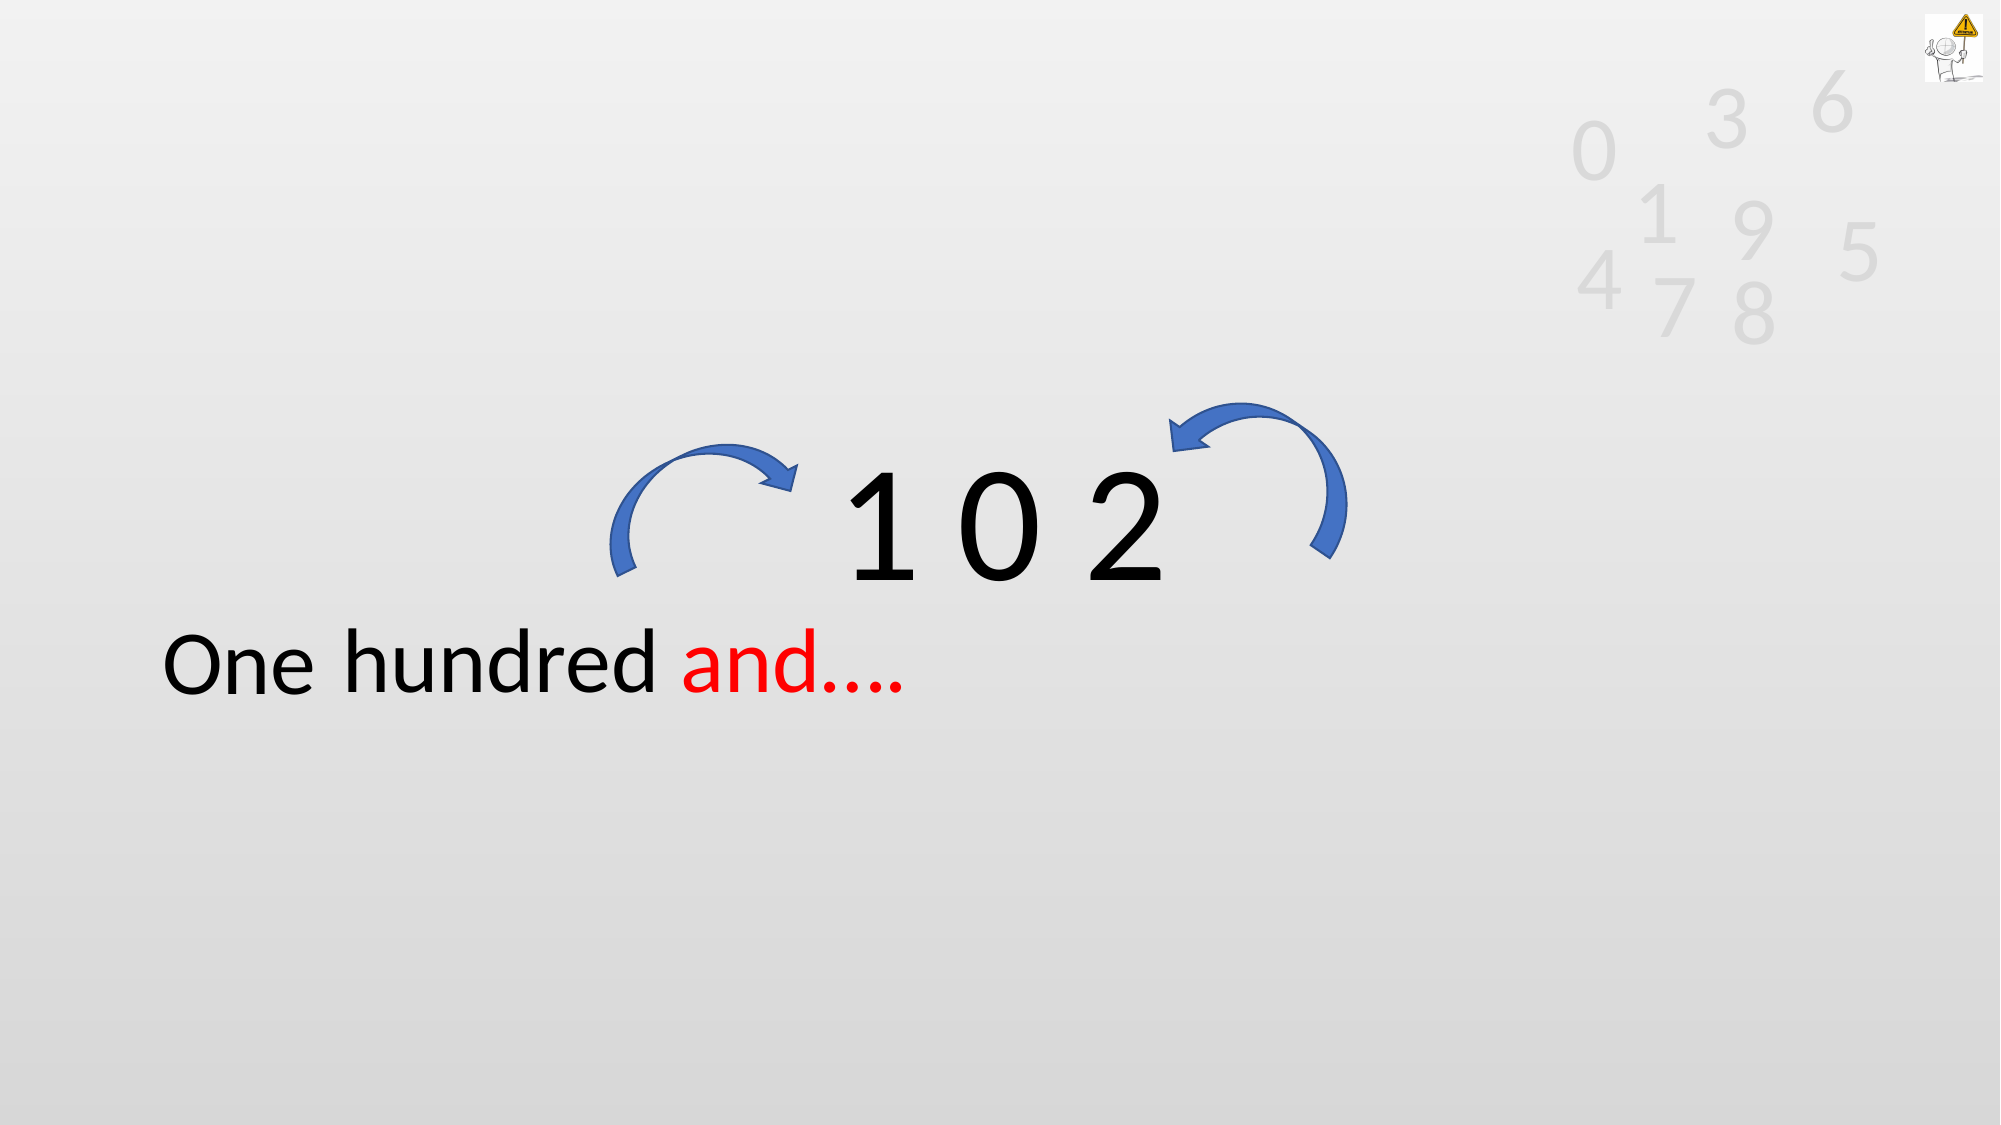

6
3
0
1
9
5
4
7
8
1
0
2
hundred and….
One